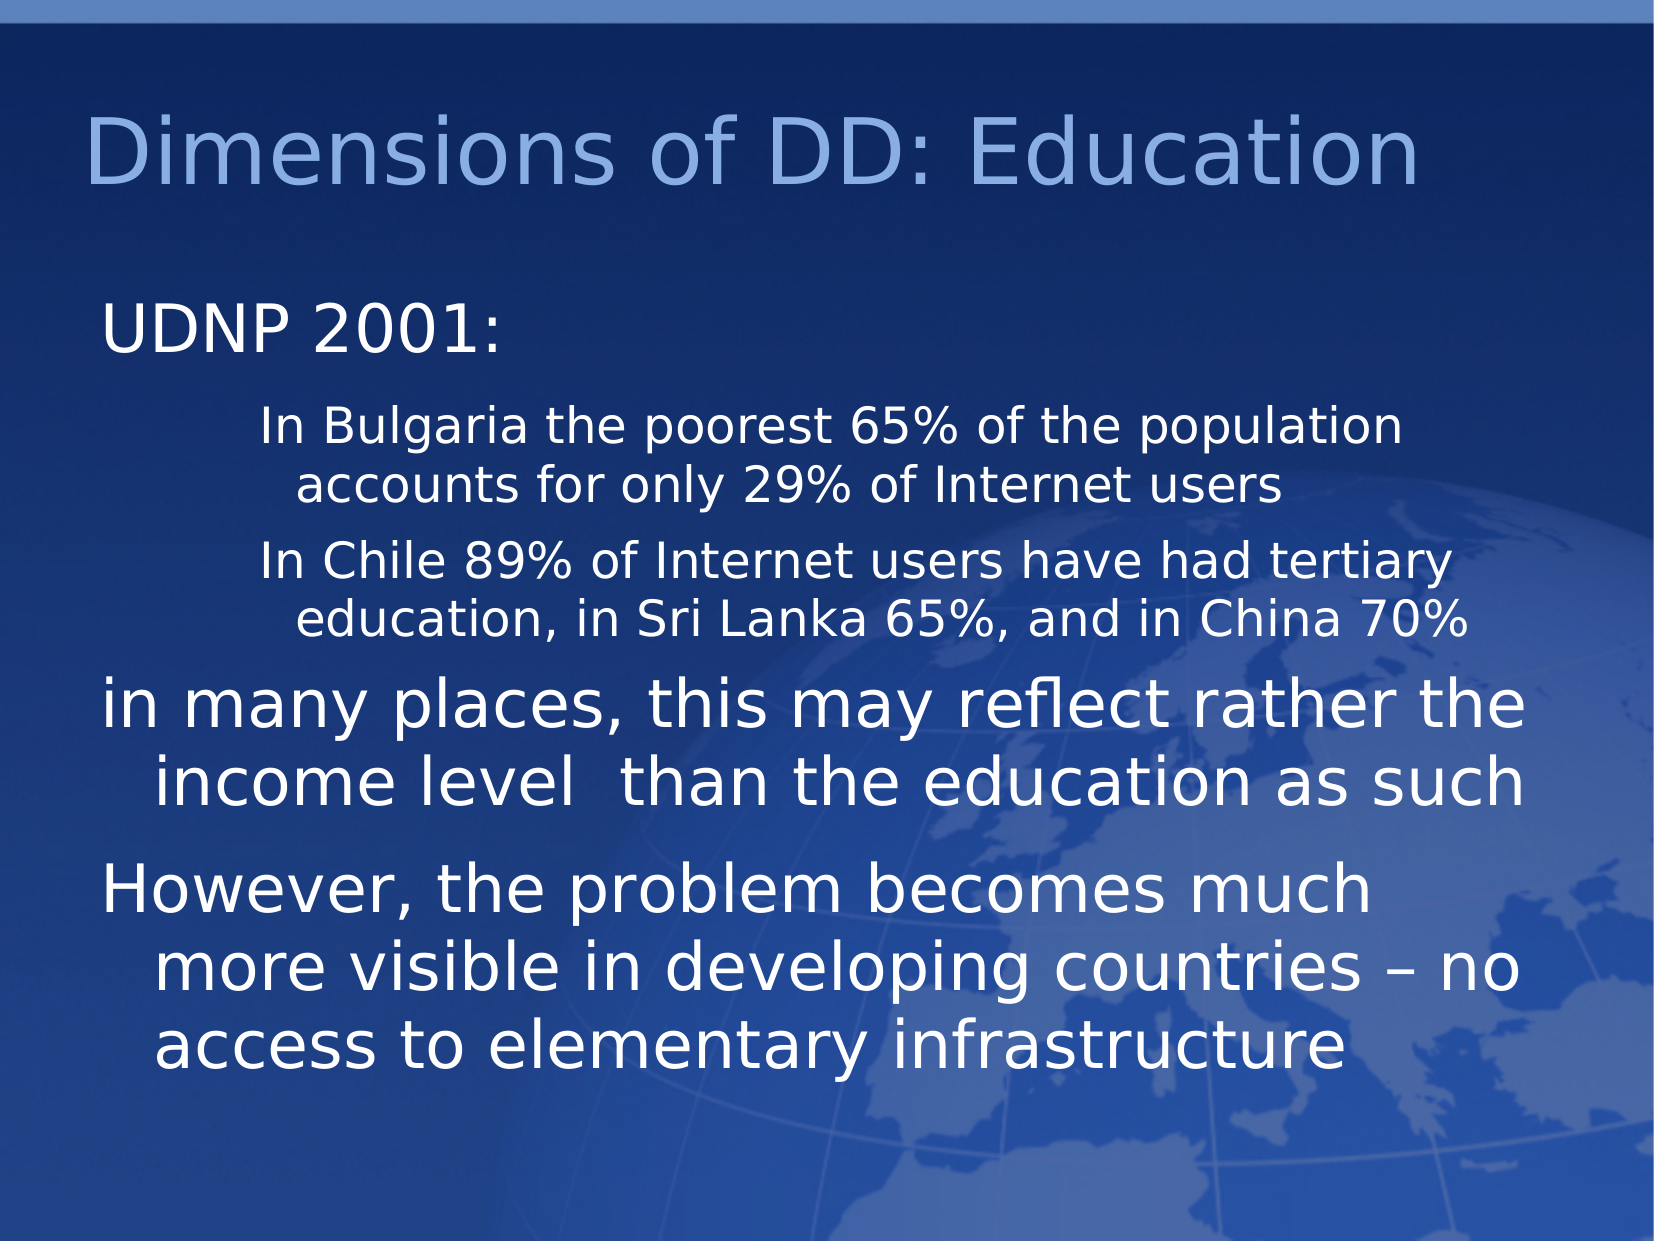

# Dimensions of DD: Education
UDNP 2001:
In Bulgaria the poorest 65% of the population accounts for only 29% of Internet users
In Chile 89% of Internet users have had tertiary education, in Sri Lanka 65%, and in China 70%
in many places, this may reflect rather the income level than the education as such
However, the problem becomes much more visible in developing countries – no access to elementary infrastructure